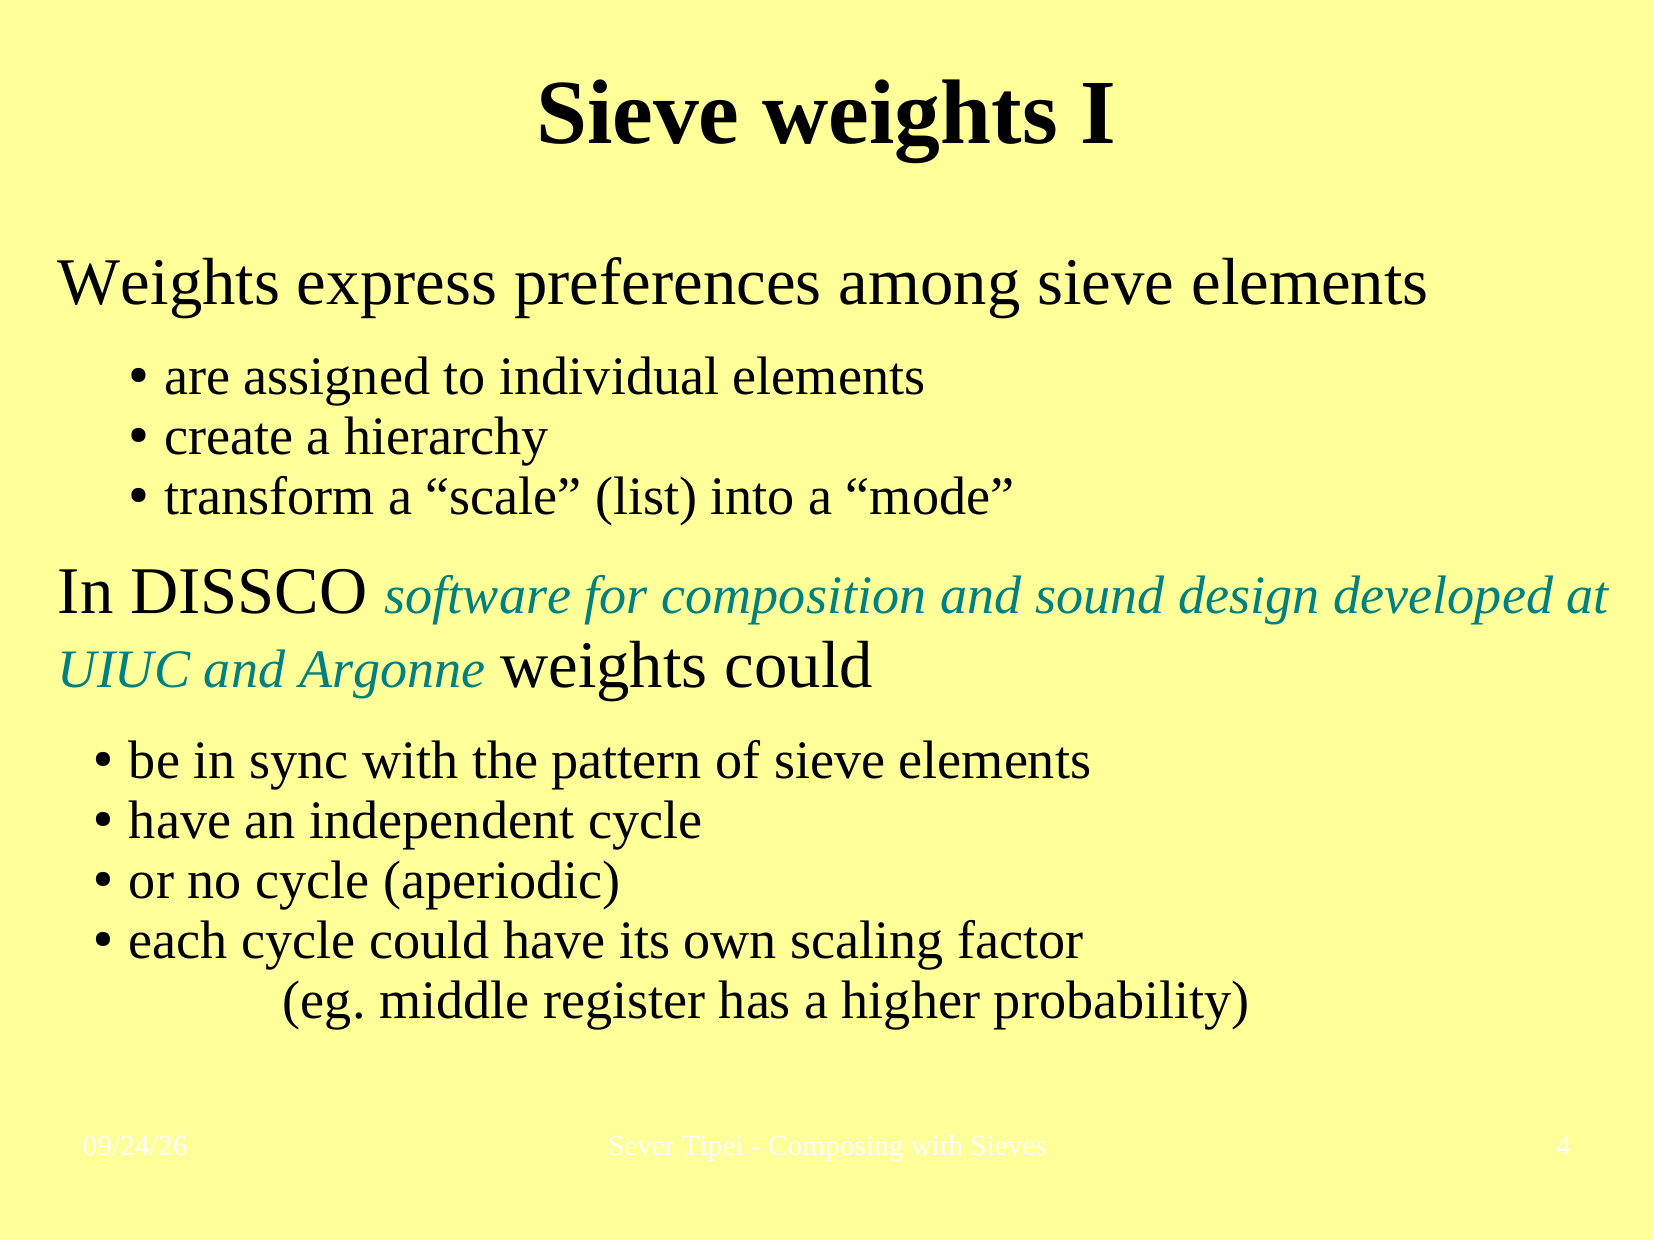

# Sieve weights I
Weights express preferences among sieve elements
are assigned to individual elements
create a hierarchy
transform a “scale” (list) into a “mode”
In DISSCO software for composition and sound design developed at UIUC and Argonne weights could
be in sync with the pattern of sieve elements
have an independent cycle
or no cycle (aperiodic)
each cycle could have its own scaling factor
			(eg. middle register has a higher probability)
Sever Tipei - Composing with Sieves
4